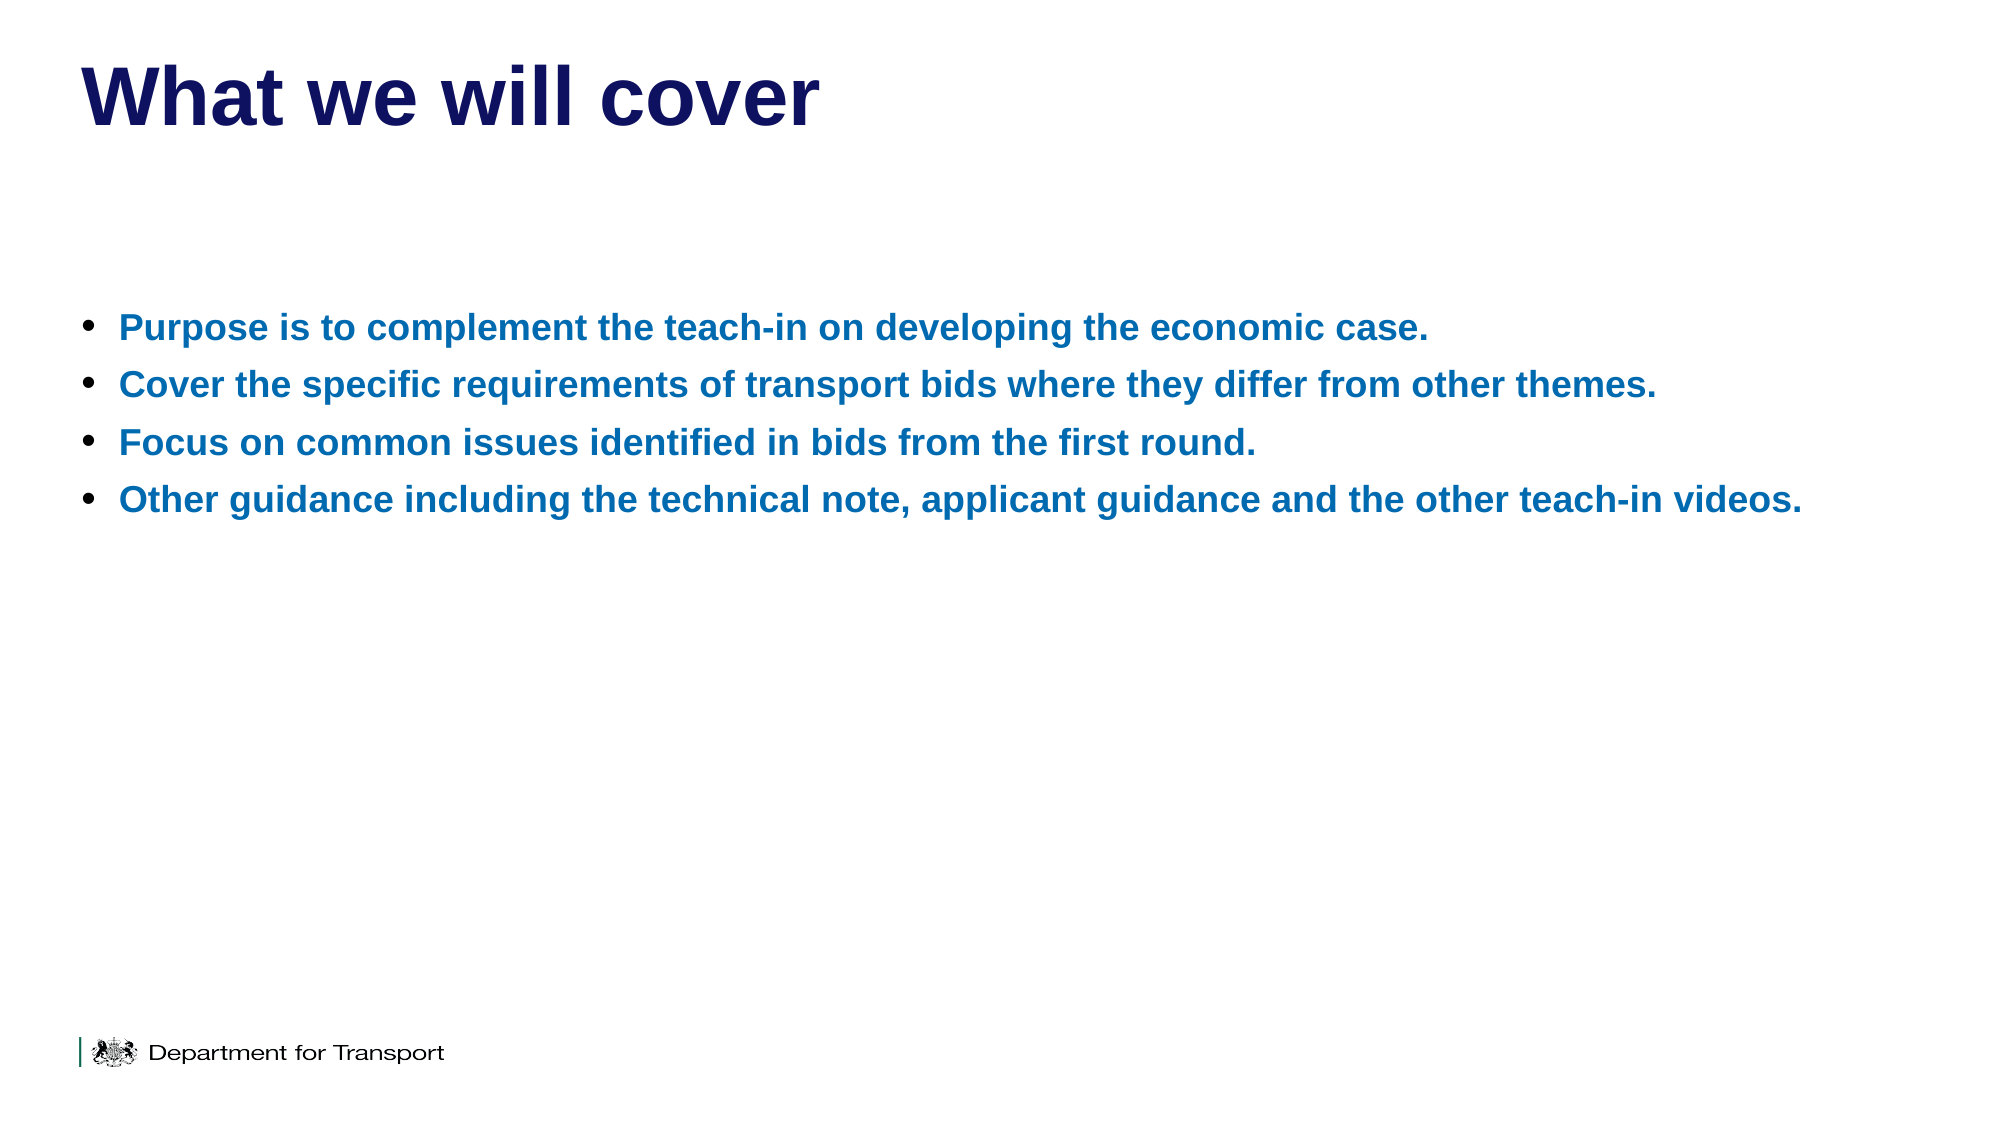

# What we will cover
Purpose is to complement the teach-in on developing the economic case.
Cover the specific requirements of transport bids where they differ from other themes.
Focus on common issues identified in bids from the first round.
Other guidance including the technical note, applicant guidance and the other teach-in videos.